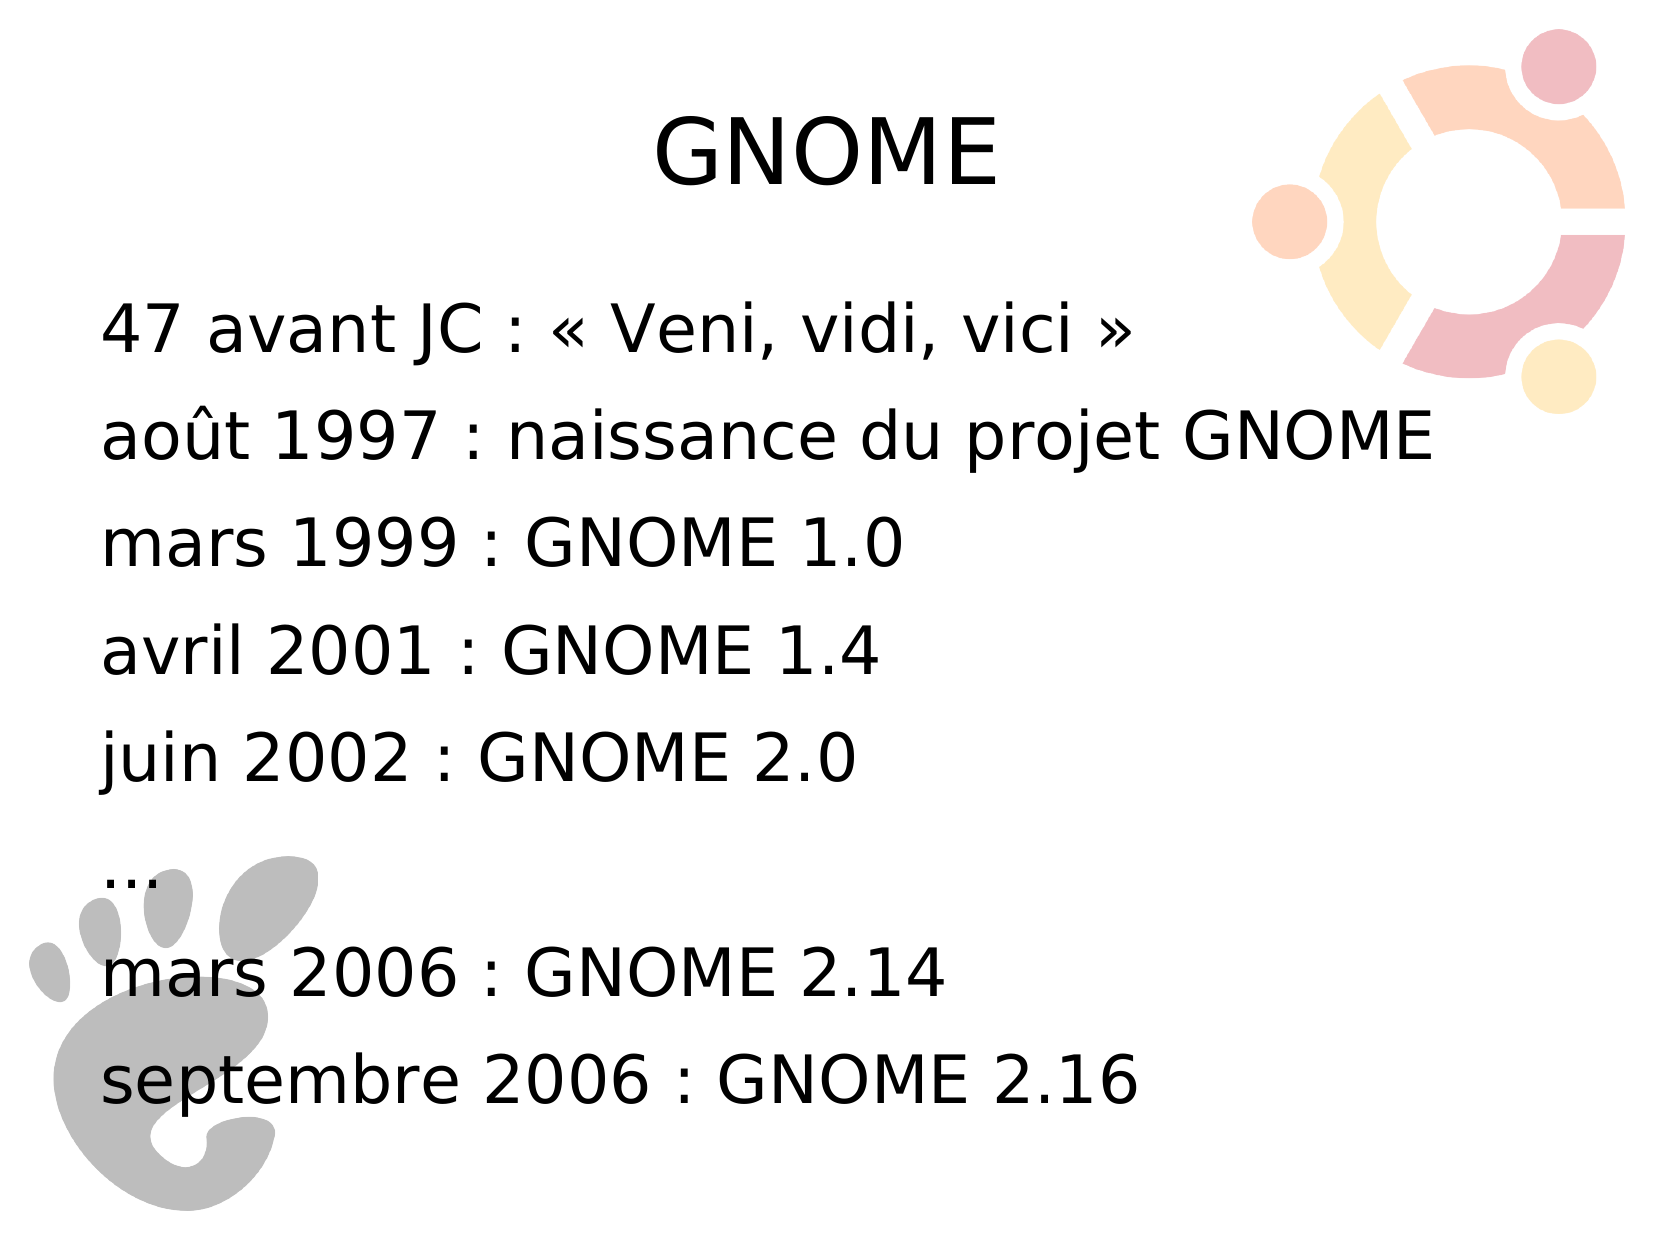

# GNOME
47 avant JC : « Veni, vidi, vici »
août 1997 : naissance du projet GNOME
mars 1999 : GNOME 1.0
avril 2001 : GNOME 1.4
juin 2002 : GNOME 2.0
...
mars 2006 : GNOME 2.14
septembre 2006 : GNOME 2.16